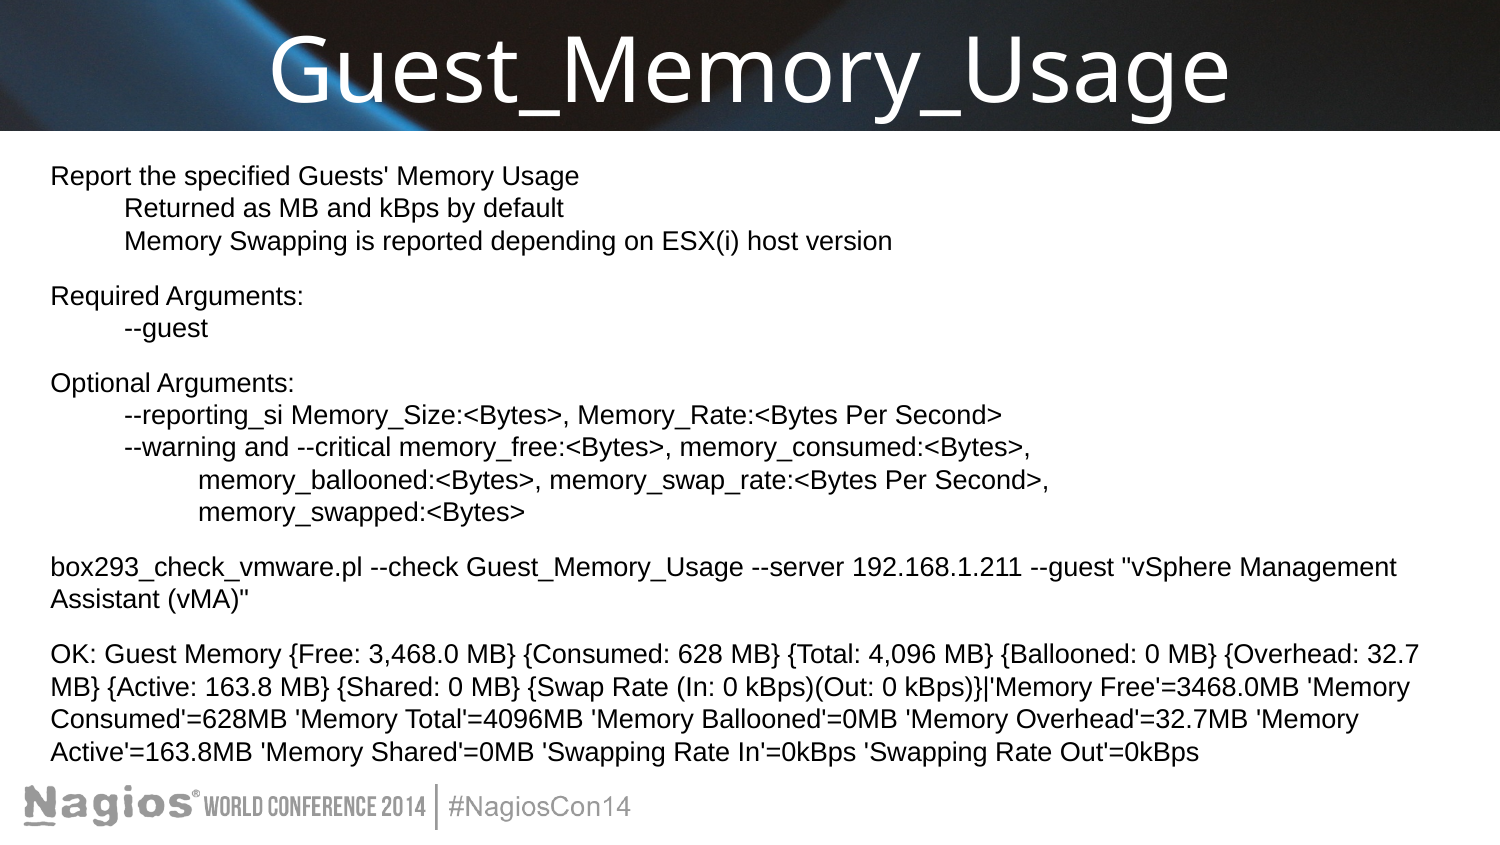

# Guest_Memory_Usage
Report the specified Guests' Memory Usage
	Returned as MB and kBps by default
	Memory Swapping is reported depending on ESX(i) host version
Required Arguments:
	--guest
Optional Arguments:
	--reporting_si Memory_Size:<Bytes>, Memory_Rate:<Bytes Per Second>
	--warning and --critical memory_free:<Bytes>, memory_consumed:<Bytes>,
		memory_ballooned:<Bytes>, memory_swap_rate:<Bytes Per Second>,
		memory_swapped:<Bytes>
box293_check_vmware.pl --check Guest_Memory_Usage --server 192.168.1.211 --guest "vSphere Management Assistant (vMA)"
OK: Guest Memory {Free: 3,468.0 MB} {Consumed: 628 MB} {Total: 4,096 MB} {Ballooned: 0 MB} {Overhead: 32.7 MB} {Active: 163.8 MB} {Shared: 0 MB} {Swap Rate (In: 0 kBps)(Out: 0 kBps)}|'Memory Free'=3468.0MB 'Memory Consumed'=628MB 'Memory Total'=4096MB 'Memory Ballooned'=0MB 'Memory Overhead'=32.7MB 'Memory Active'=163.8MB 'Memory Shared'=0MB 'Swapping Rate In'=0kBps 'Swapping Rate Out'=0kBps